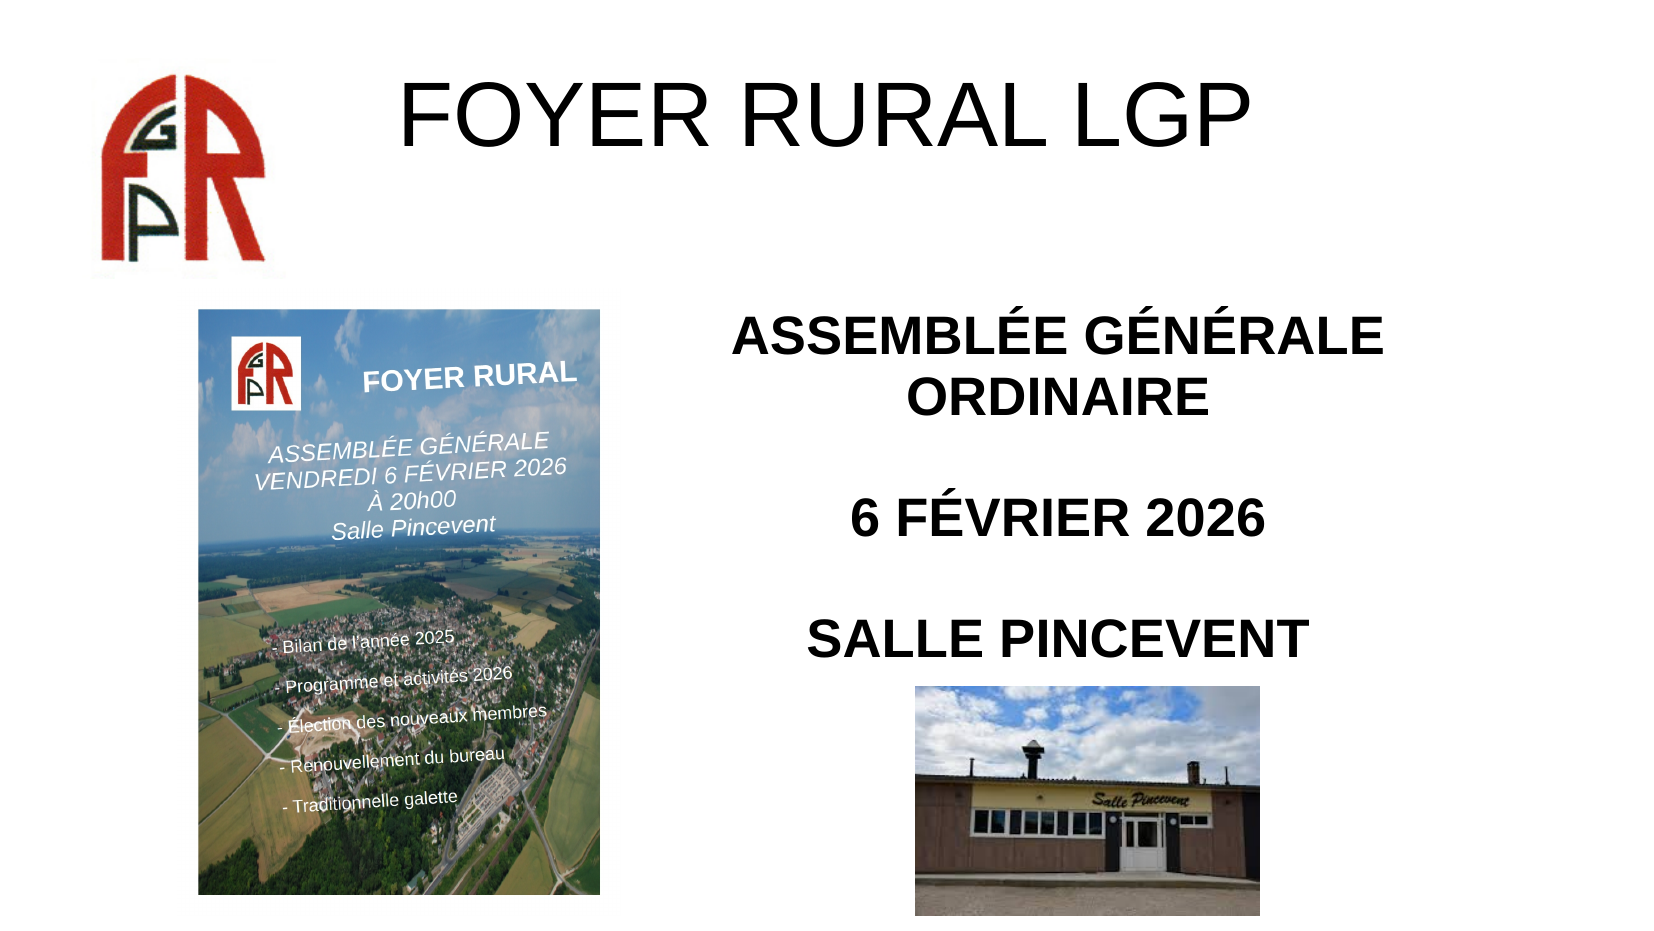

# FOYER RURAL LGP
ASSEMBLÉE GÉNÉRALE
ORDINAIRE
6 FÉVRIER 2026
SALLE PINCEVENT